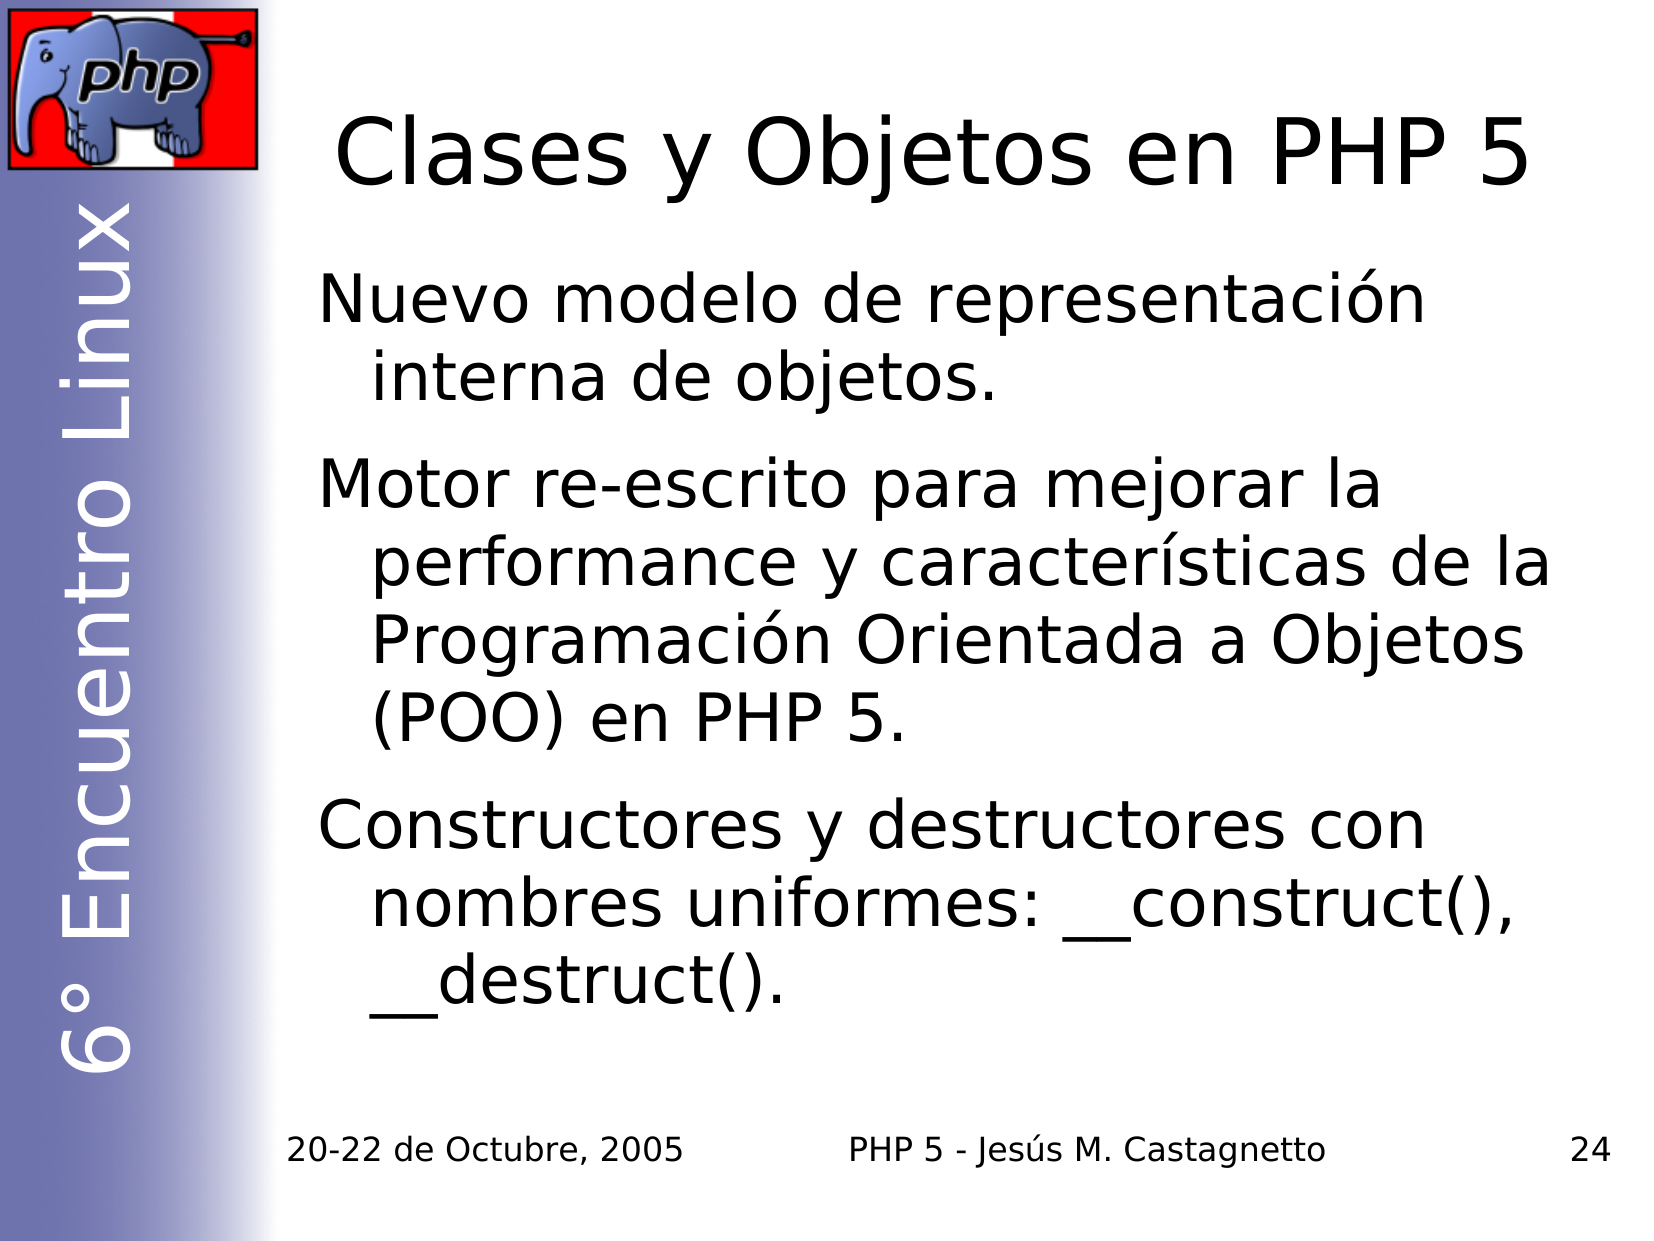

# Clases y Objetos en PHP 5
Nuevo modelo de representación interna de objetos.
Motor re-escrito para mejorar la performance y características de la Programación Orientada a Objetos (POO) en PHP 5.
Constructores y destructores con nombres uniformes: __construct(), __destruct().
20-22 de Octubre, 2005
PHP 5 - Jesús M. Castagnetto
24